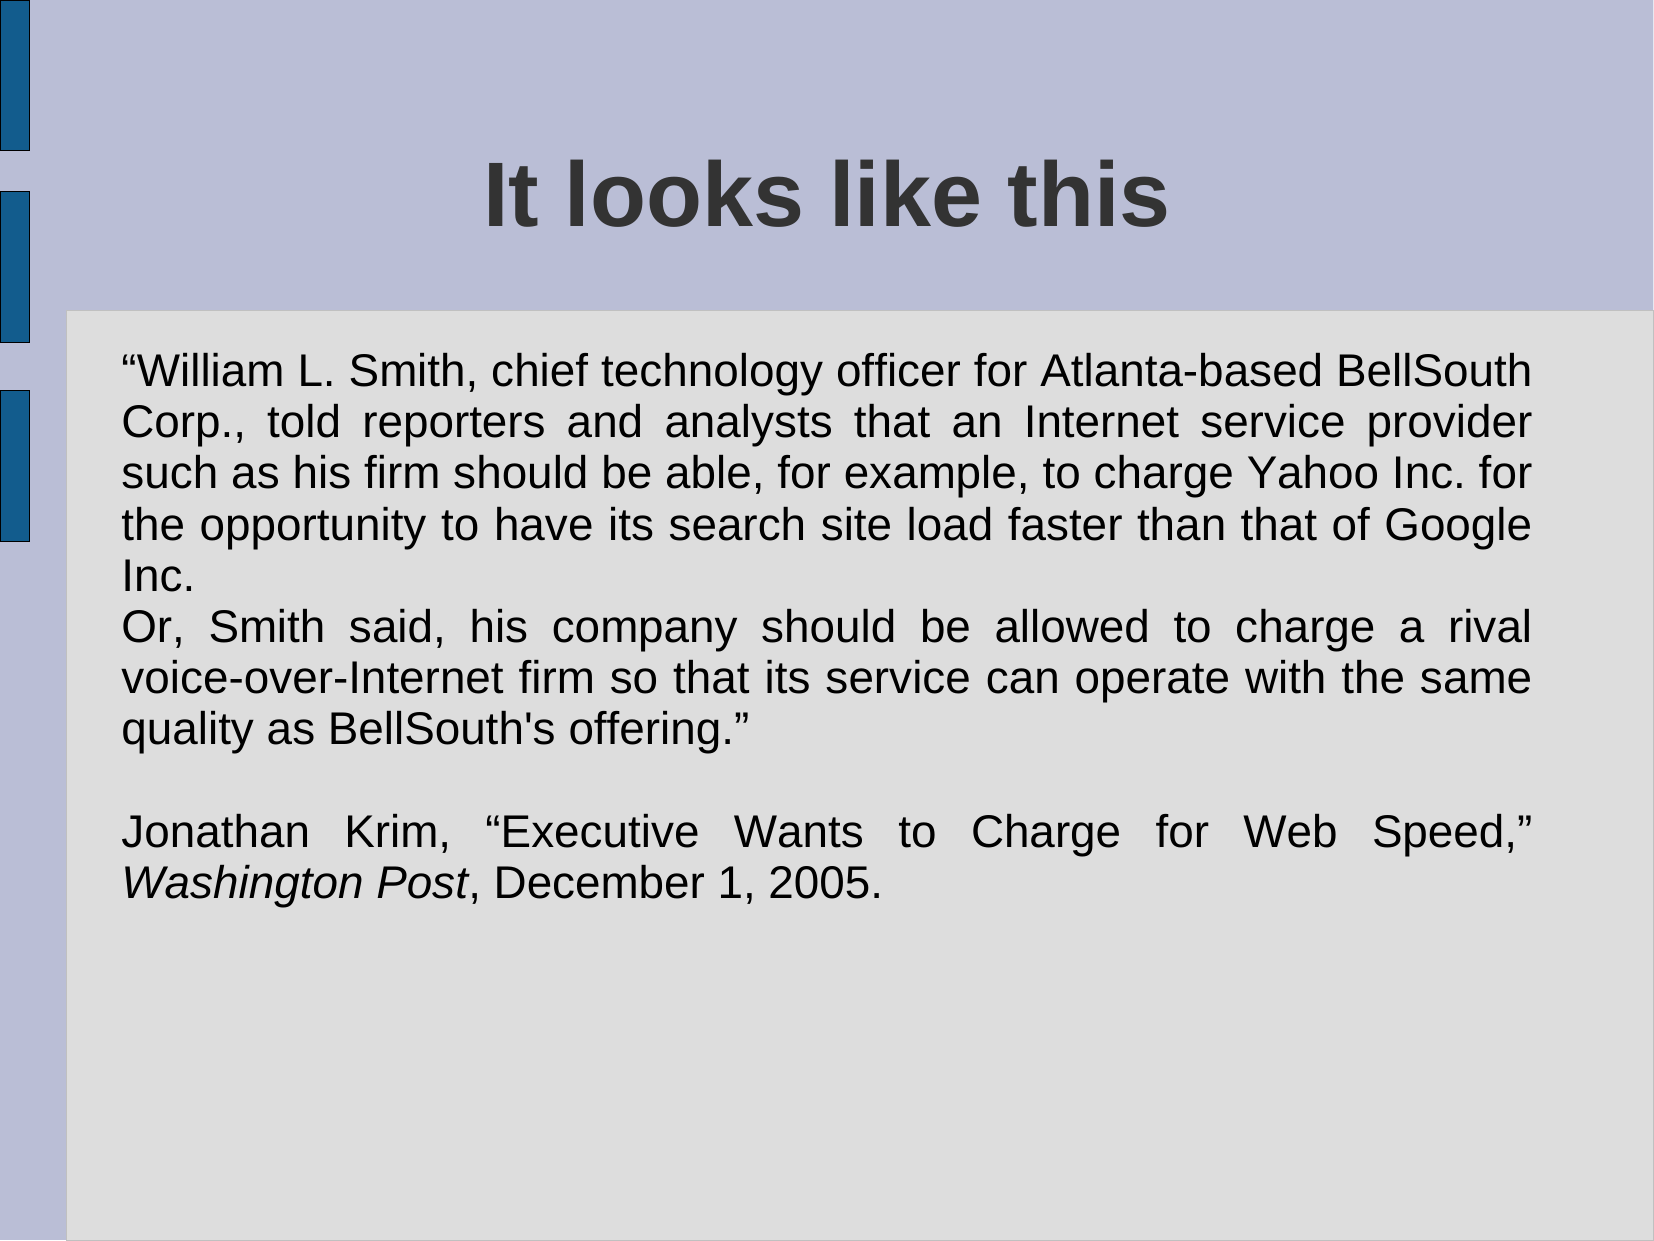

# It looks like this
“William L. Smith, chief technology officer for Atlanta-based BellSouth Corp., told reporters and analysts that an Internet service provider such as his firm should be able, for example, to charge Yahoo Inc. for the opportunity to have its search site load faster than that of Google Inc.
Or, Smith said, his company should be allowed to charge a rival voice-over-Internet firm so that its service can operate with the same quality as BellSouth's offering.”
Jonathan Krim, “Executive Wants to Charge for Web Speed,” Washington Post, December 1, 2005.